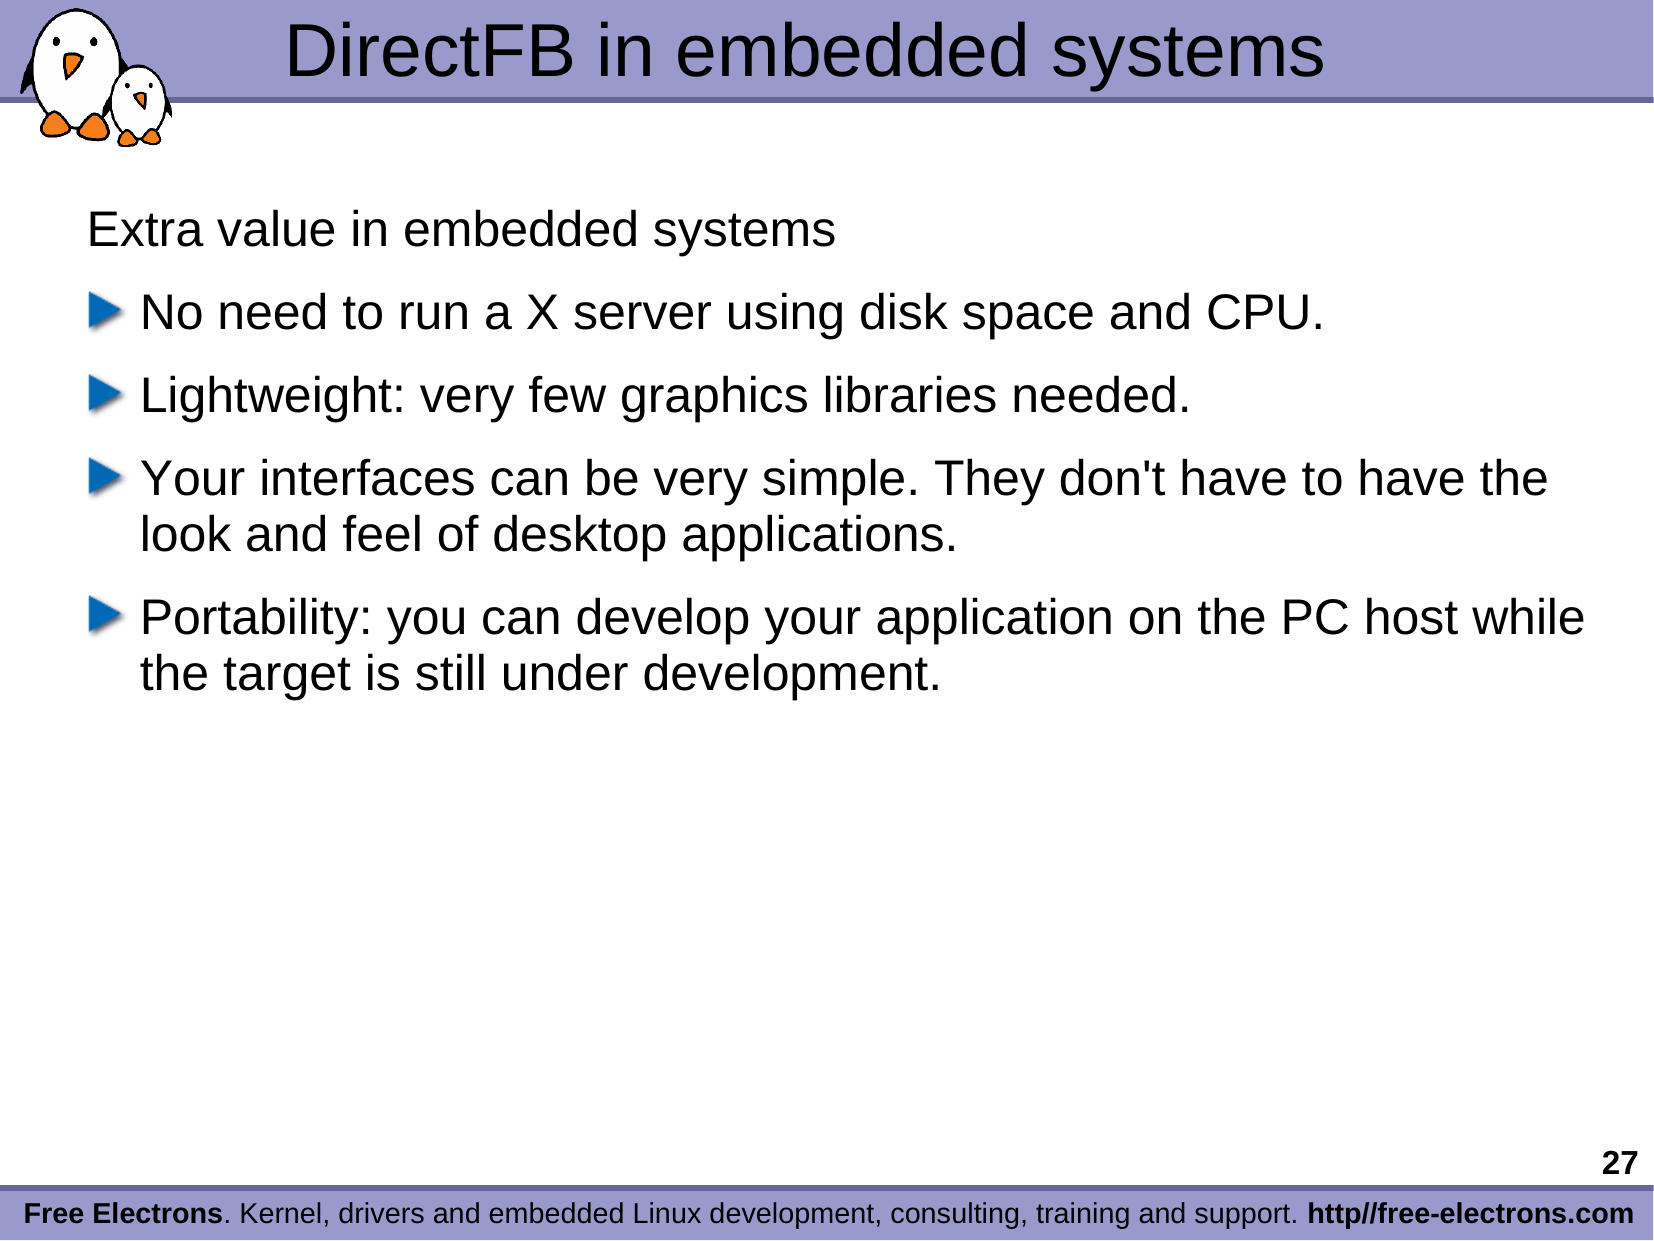

# DirectFB in embedded systems
Extra value in embedded systems
No need to run a X server using disk space and CPU.
Lightweight: very few graphics libraries needed.
Your interfaces can be very simple. They don't have to have the look and feel of desktop applications.
Portability: you can develop your application on the PC host while the target is still under development.